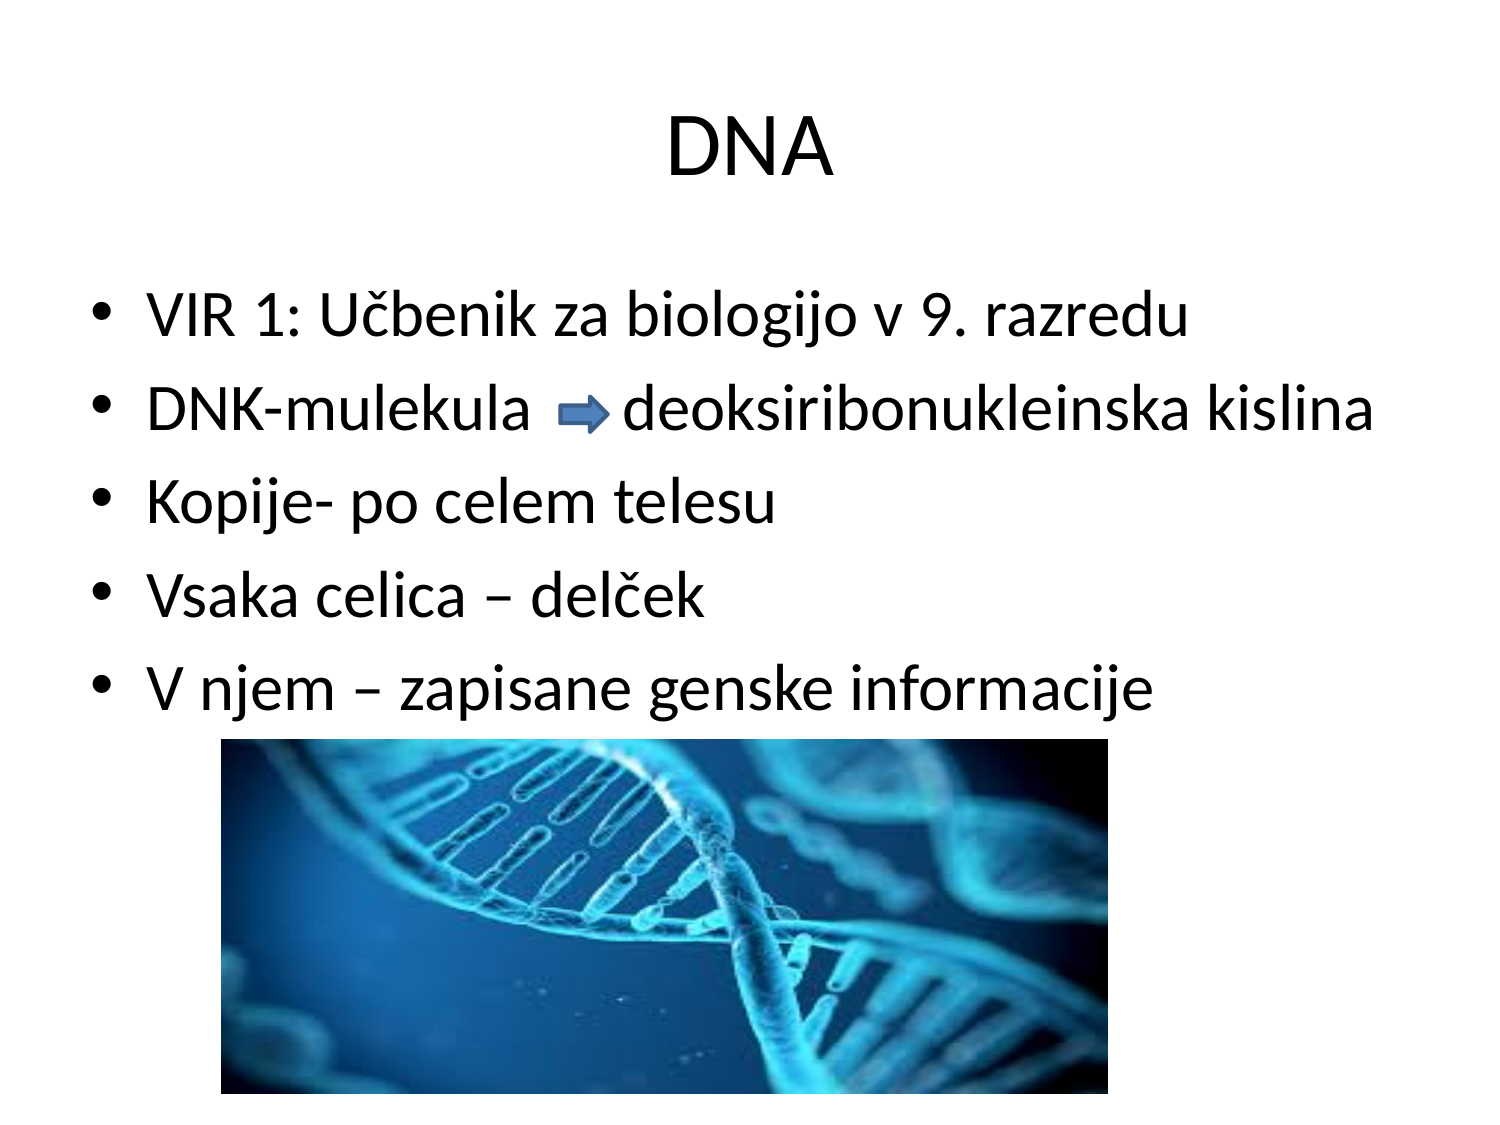

# DNA
VIR 1: Učbenik za biologijo v 9. razredu
DNK-mulekula deoksiribonukleinska kislina
Kopije- po celem telesu
Vsaka celica – delček
V njem – zapisane genske informacije